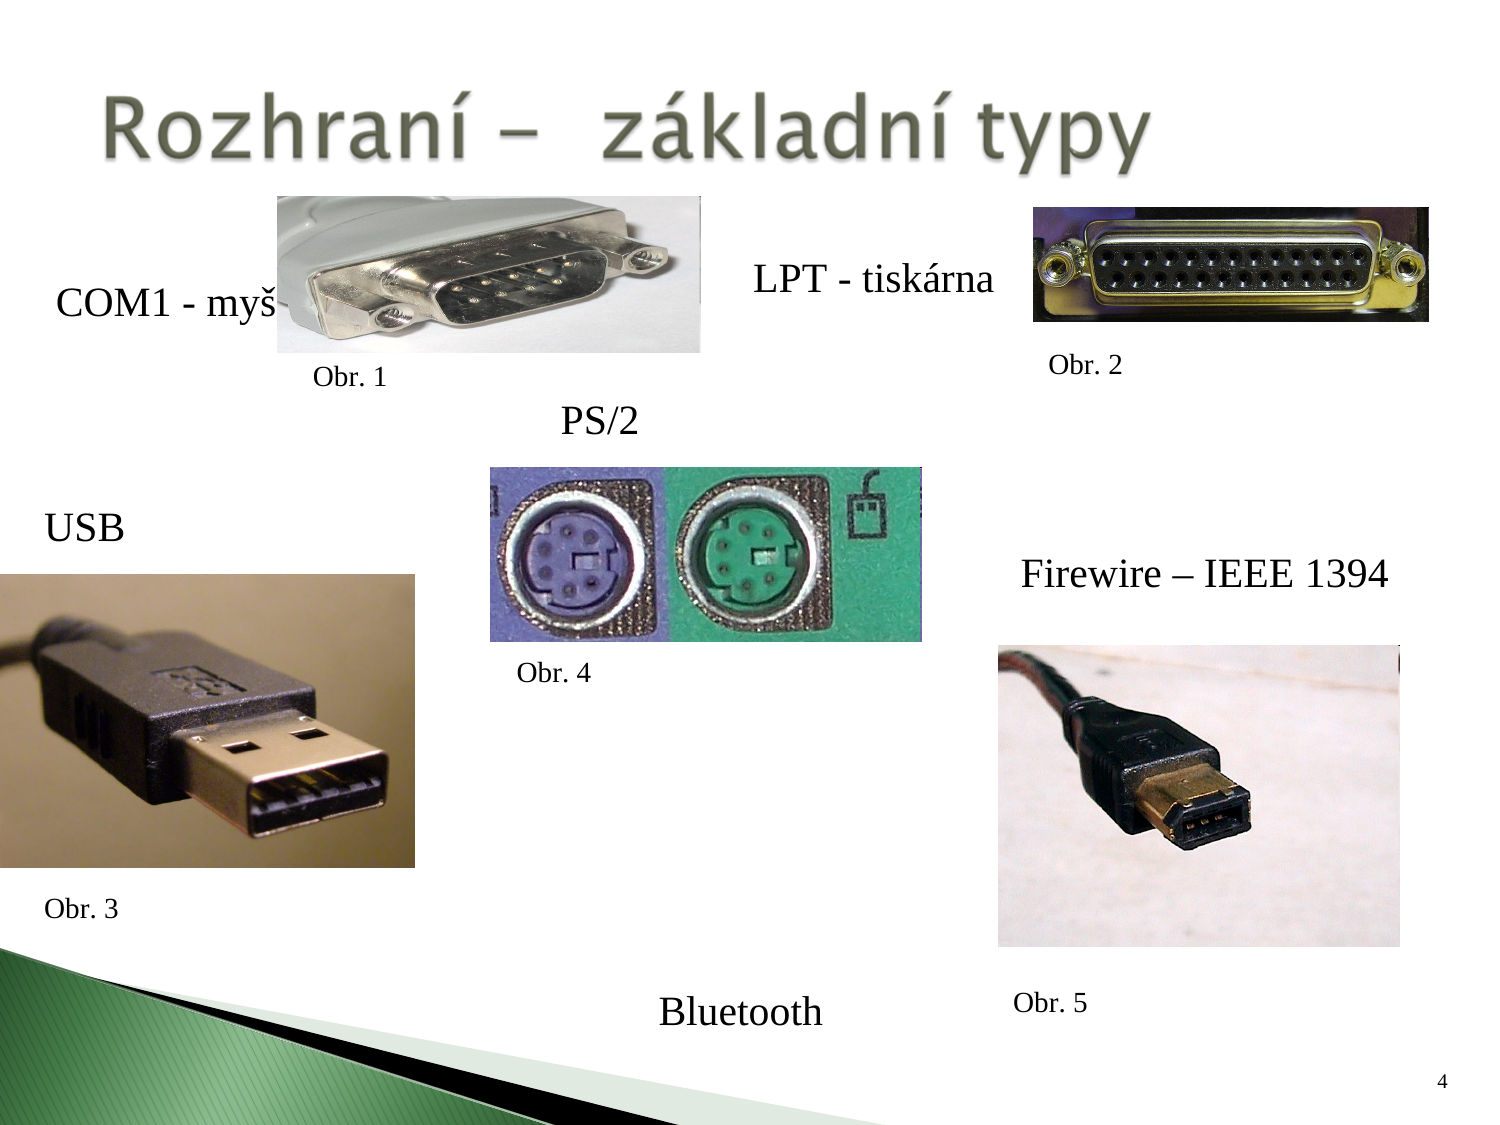

LPT - tiskárna
COM1 - myš
Obr. 2
Obr. 1
PS/2
USB
Firewire – IEEE 1394
Obr. 4
Obr. 3
Bluetooth
Obr. 5